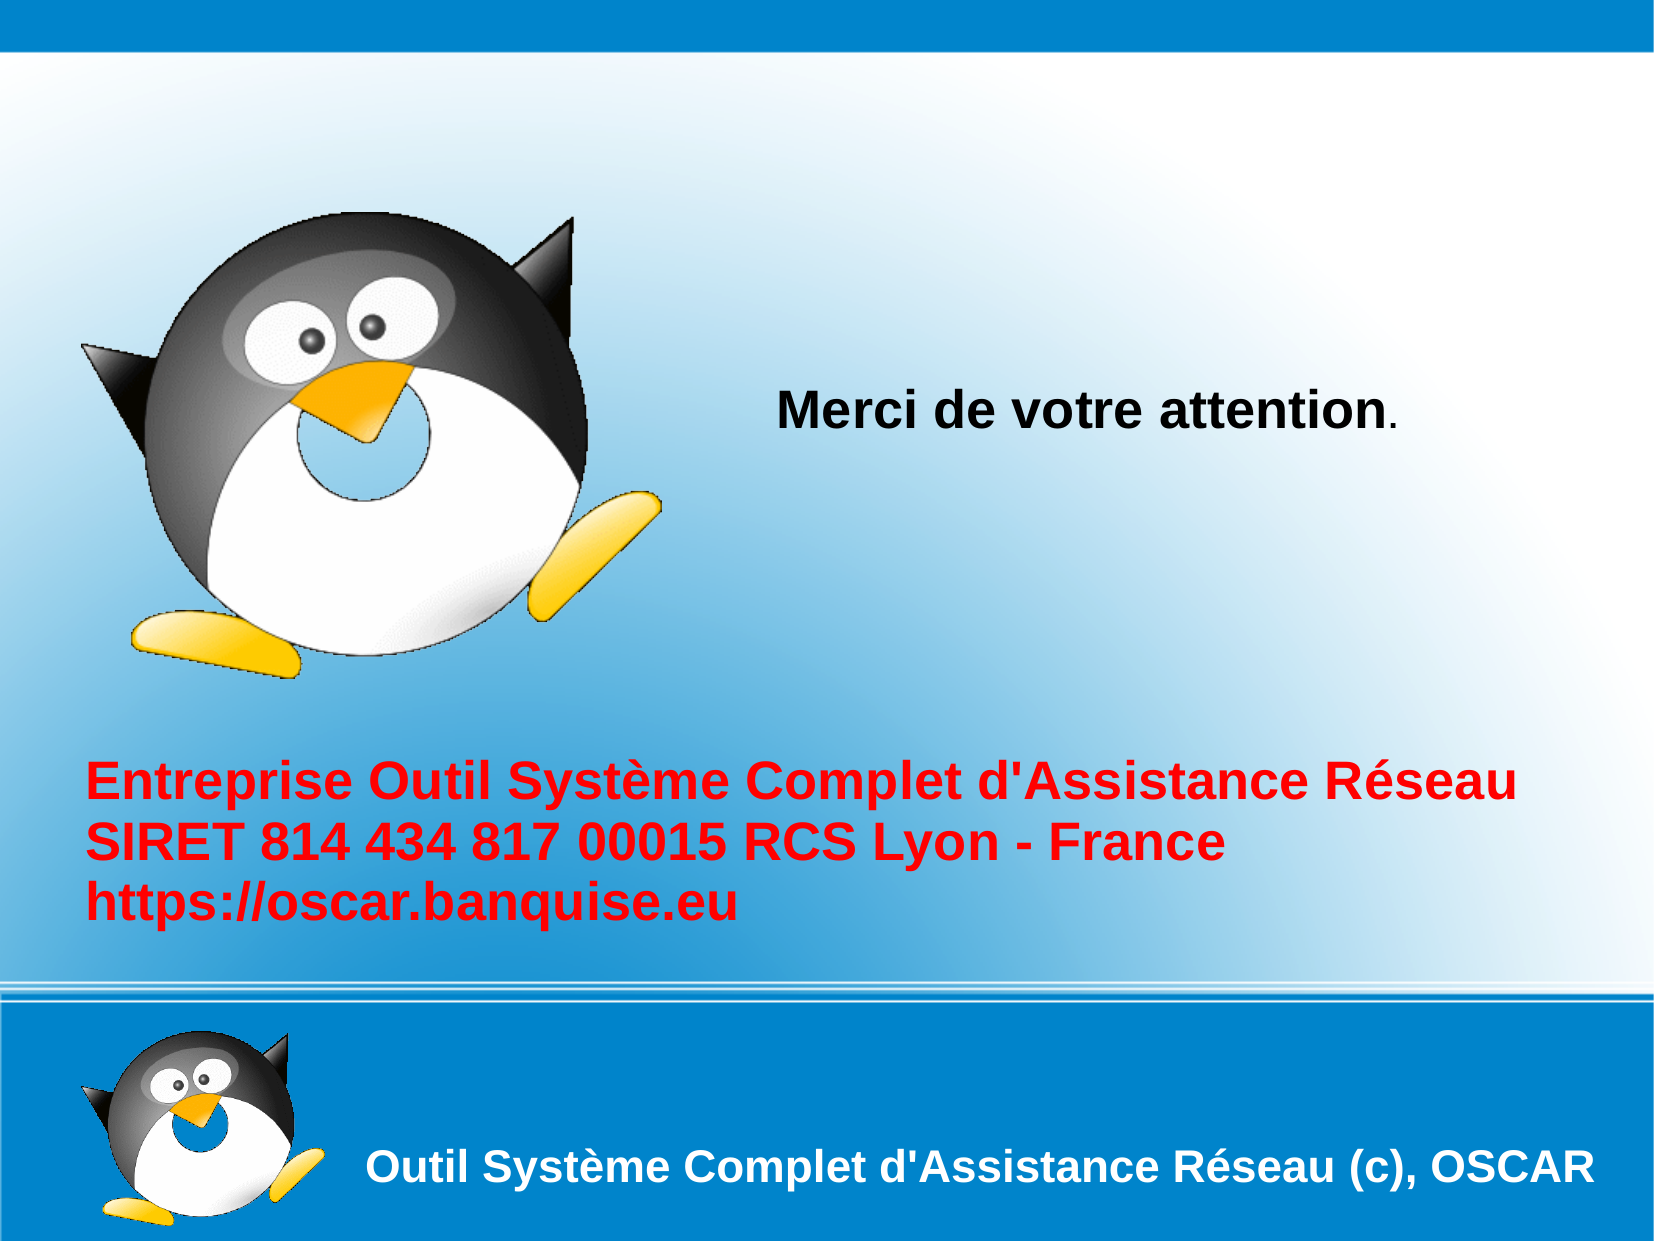

Merci de votre attention.
Entreprise Outil Système Complet d'Assistance Réseau
SIRET 814 434 817 00015 RCS Lyon - France https://oscar.banquise.eu
# Outil Système Complet d'Assistance Réseau (c), OSCAR